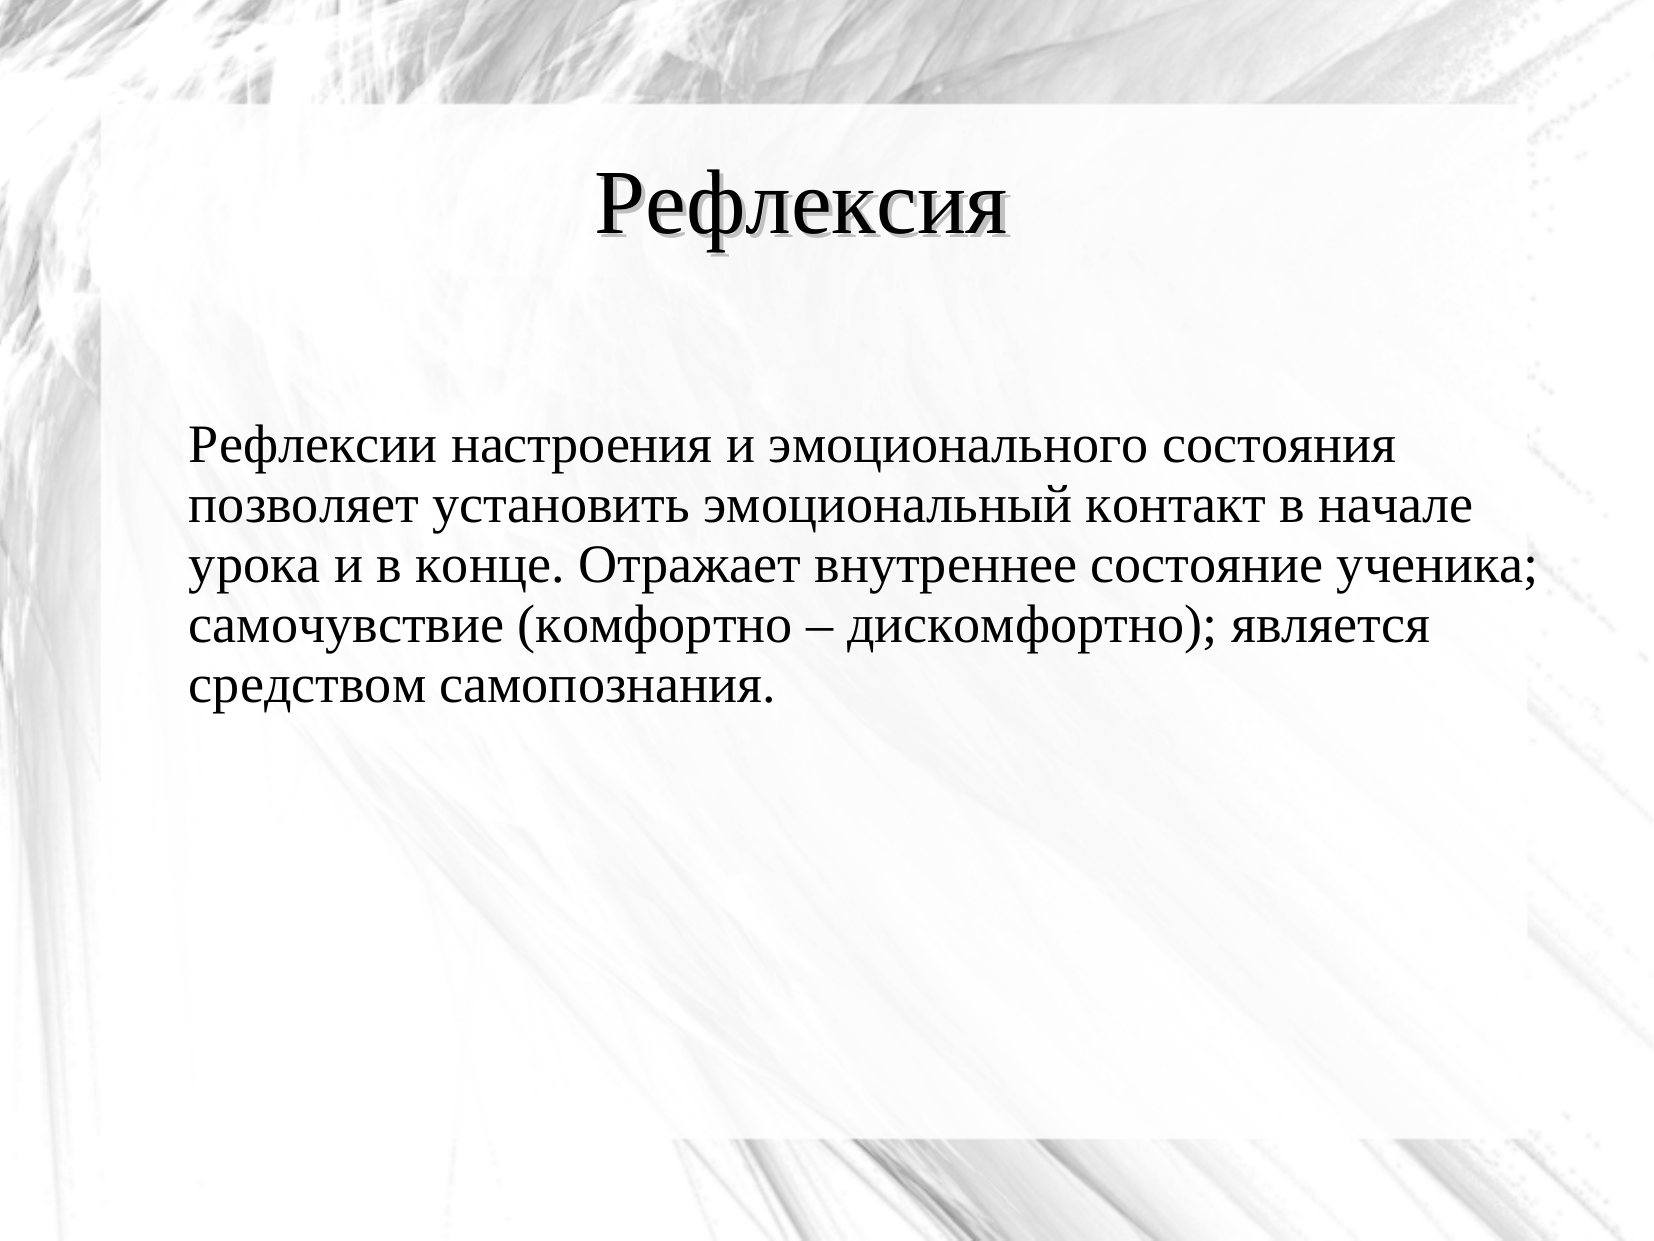

# Рефлексия
Рефлексии настроения и эмоционального состояния позволяет установить эмоциональный контакт в начале урока и в конце. Отражает внутреннее состояние ученика; самочувствие (комфортно – дискомфортно); является средством самопознания.